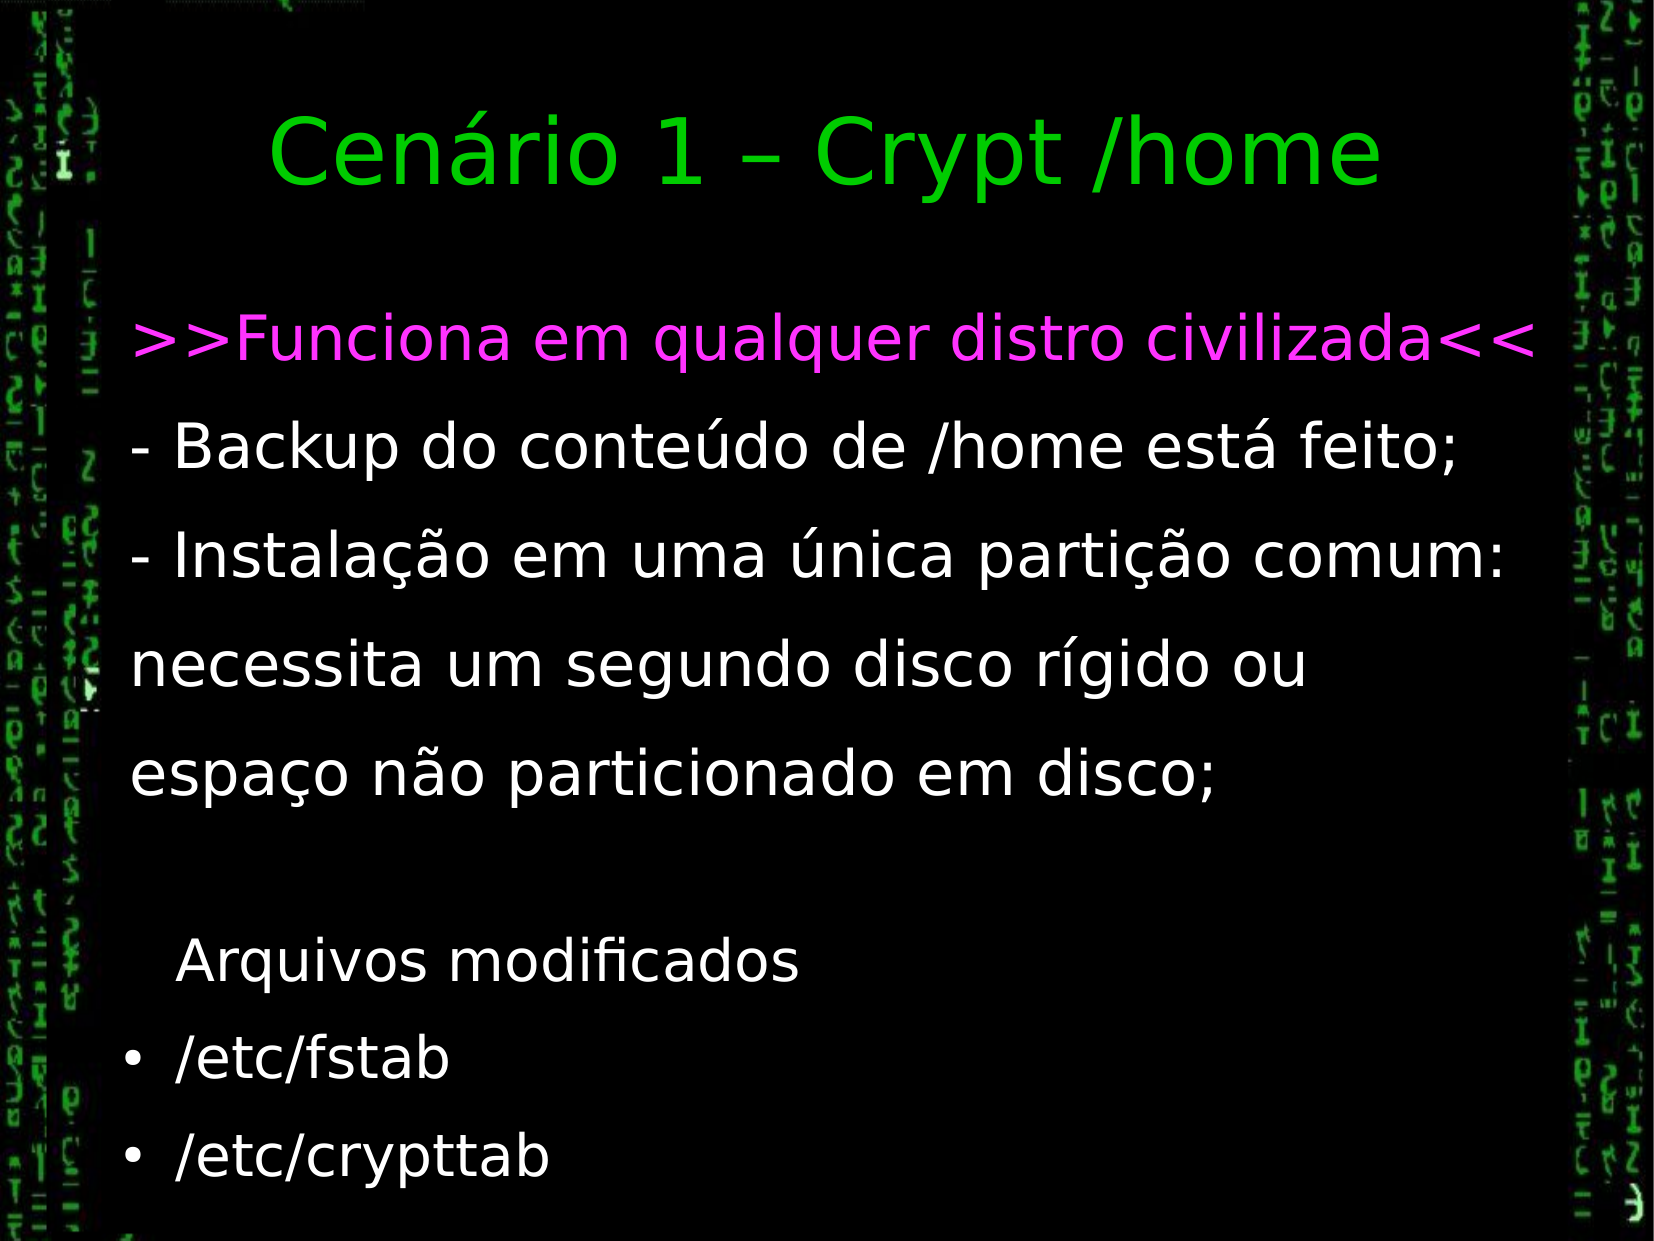

# Cenário 1 – Crypt /home
>>Funciona em qualquer distro civilizada<<
- Backup do conteúdo de /home está feito;
- Instalação em uma única partição comum:
necessita um segundo disco rígido ou
espaço não particionado em disco;
Arquivos modificados
/etc/fstab
/etc/crypttab